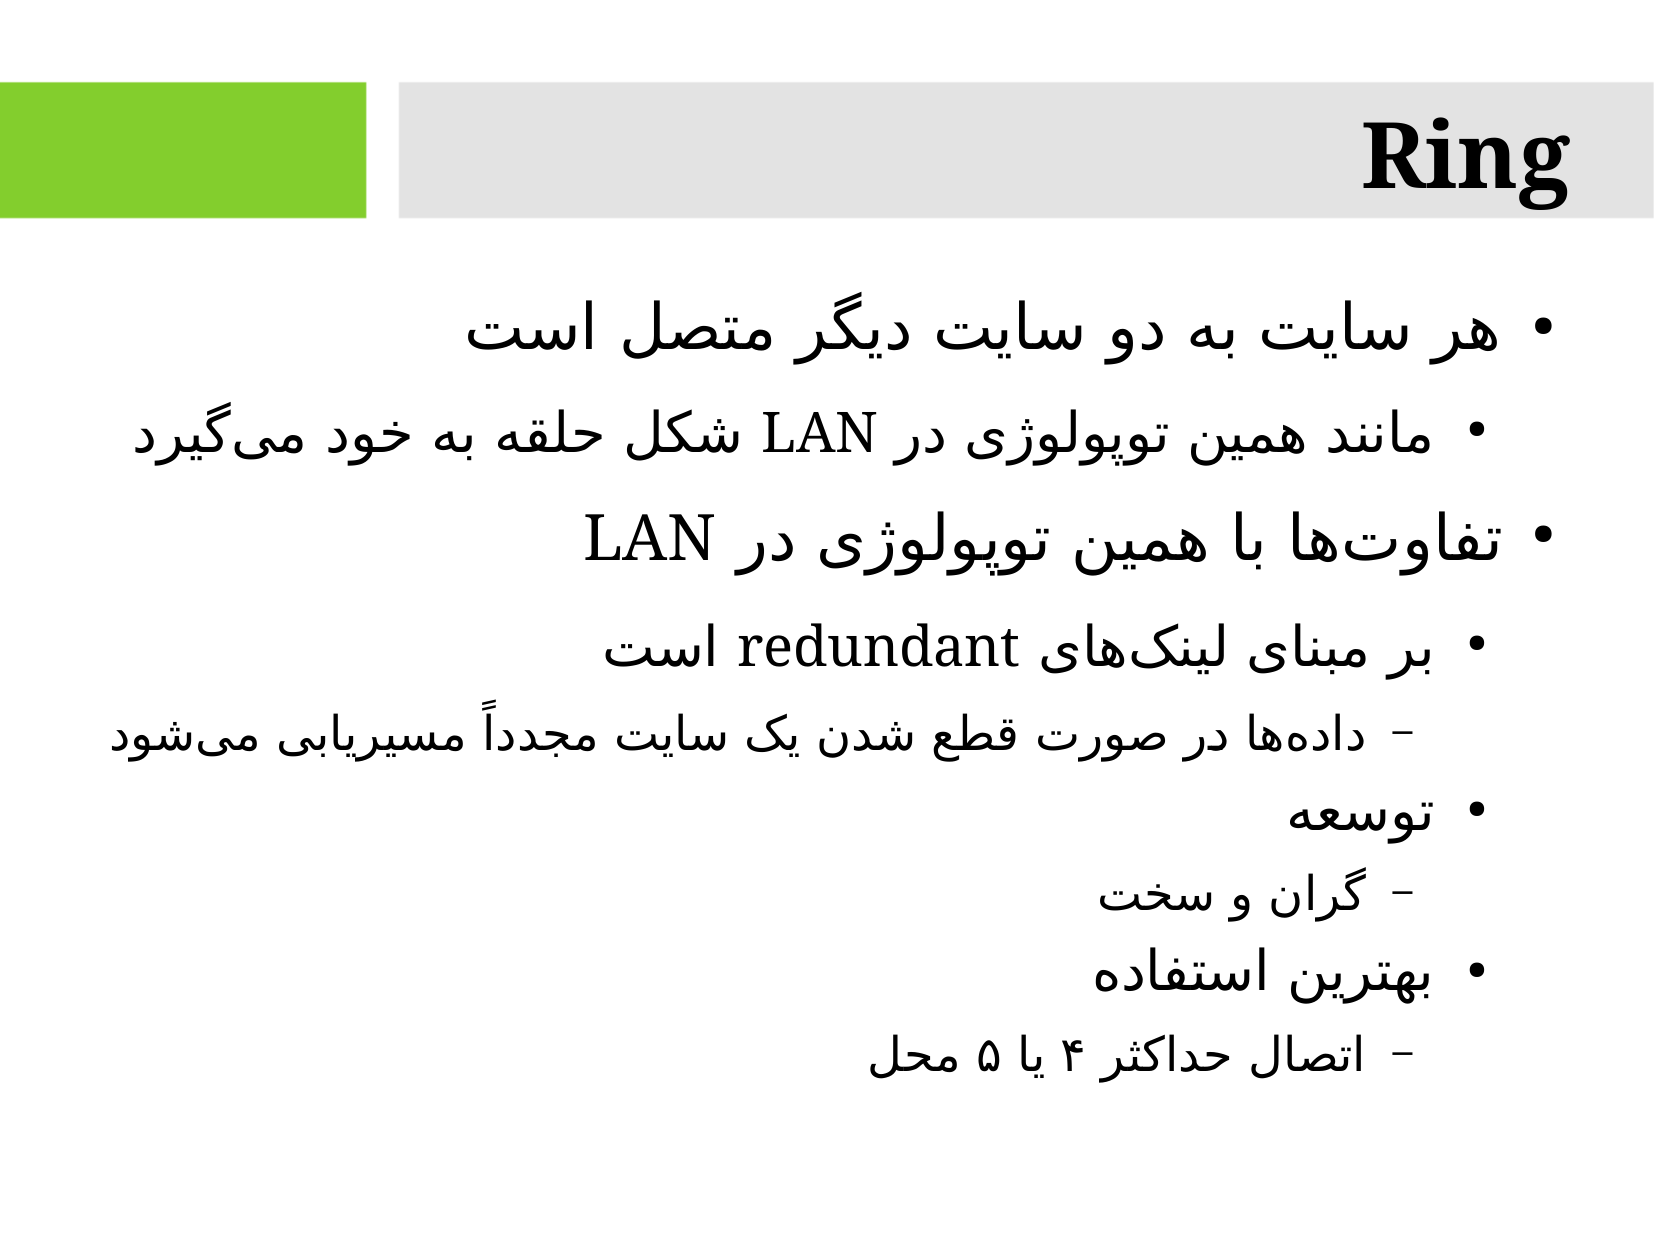

# Ring
هر سایت به دو سایت دیگر متصل است
مانند همین توپولوژی در LAN شکل حلقه به خود می‌گیرد
تفاوت‌ها با همین توپولوژی در LAN
بر مبنای لینک‌های redundant است
داده‌ها در صورت قطع شدن یک سایت مجدداً مسیریابی می‌شود
توسعه
گران و سخت
بهترین استفاده
اتصال حداکثر ۴ یا ۵ محل